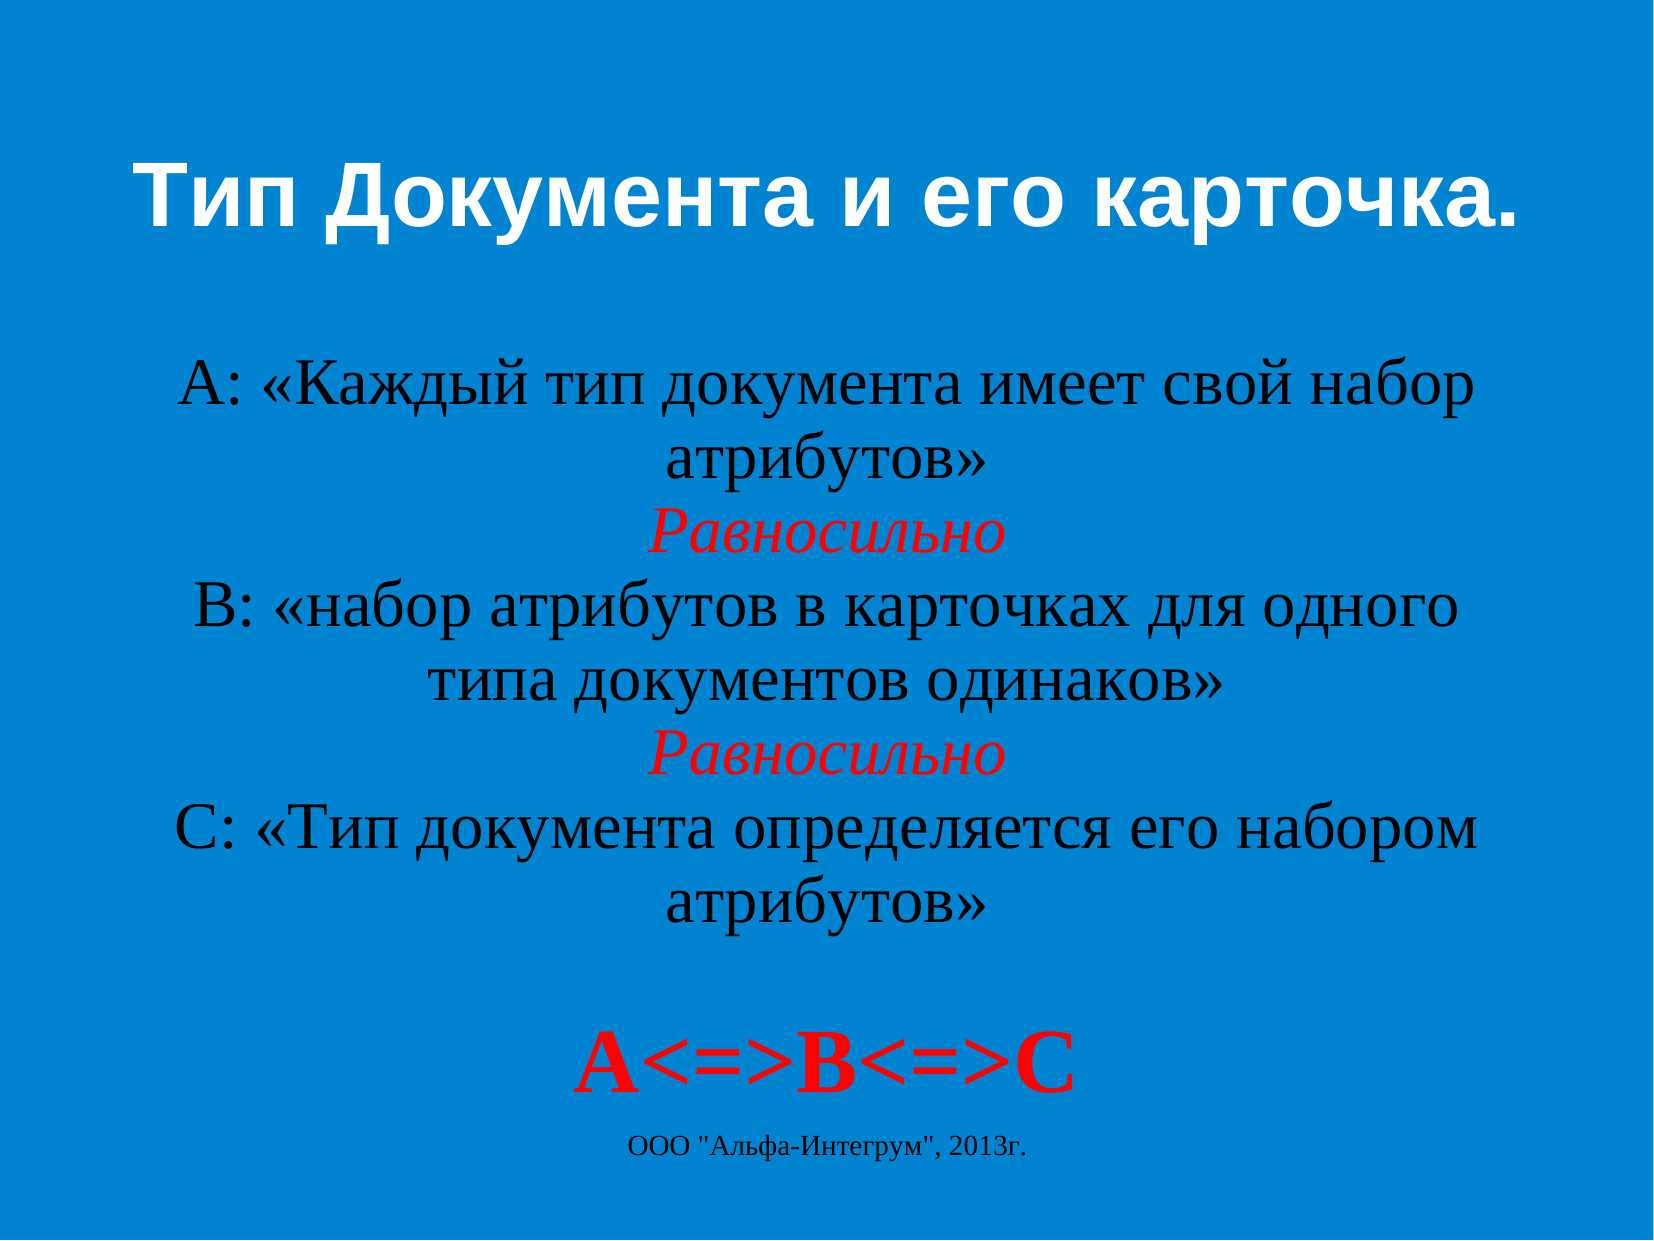

# Тип Документа и его карточка.
А: «Каждый тип документа имеет свой набор атрибутов»
Равносильно
В: «набор атрибутов в карточках для одного типа документов одинаков»
Равносильно
С: «Тип документа определяется его набором атрибутов»
А<=>B<=>C
ООО "Альфа-Интегрум", 2013г.